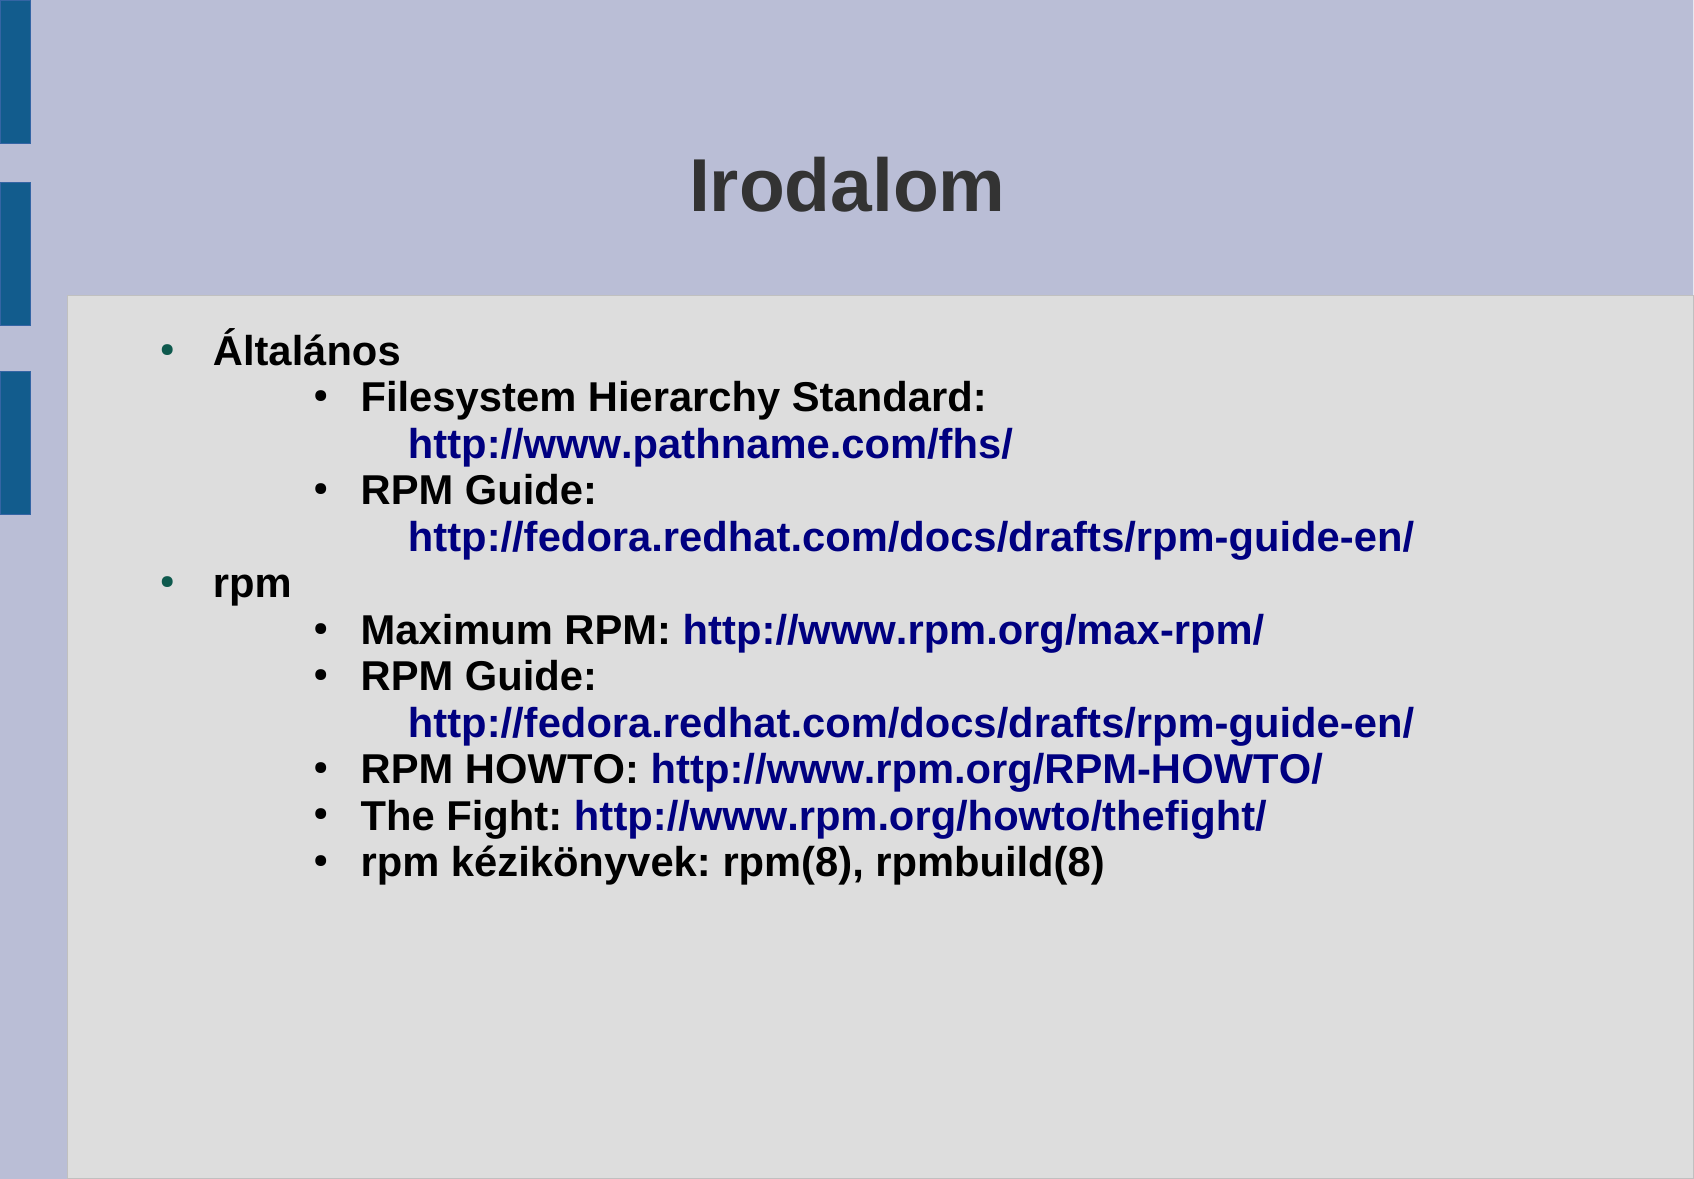

# Irodalom
Általános
Filesystem Hierarchy Standard: http://www.pathname.com/fhs/
RPM Guide: http://fedora.redhat.com/docs/drafts/rpm-guide-en/
rpm
Maximum RPM: http://www.rpm.org/max-rpm/
RPM Guide: http://fedora.redhat.com/docs/drafts/rpm-guide-en/
RPM HOWTO: http://www.rpm.org/RPM-HOWTO/
The Fight: http://www.rpm.org/howto/thefight/
rpm kézikönyvek: rpm(8), rpmbuild(8)